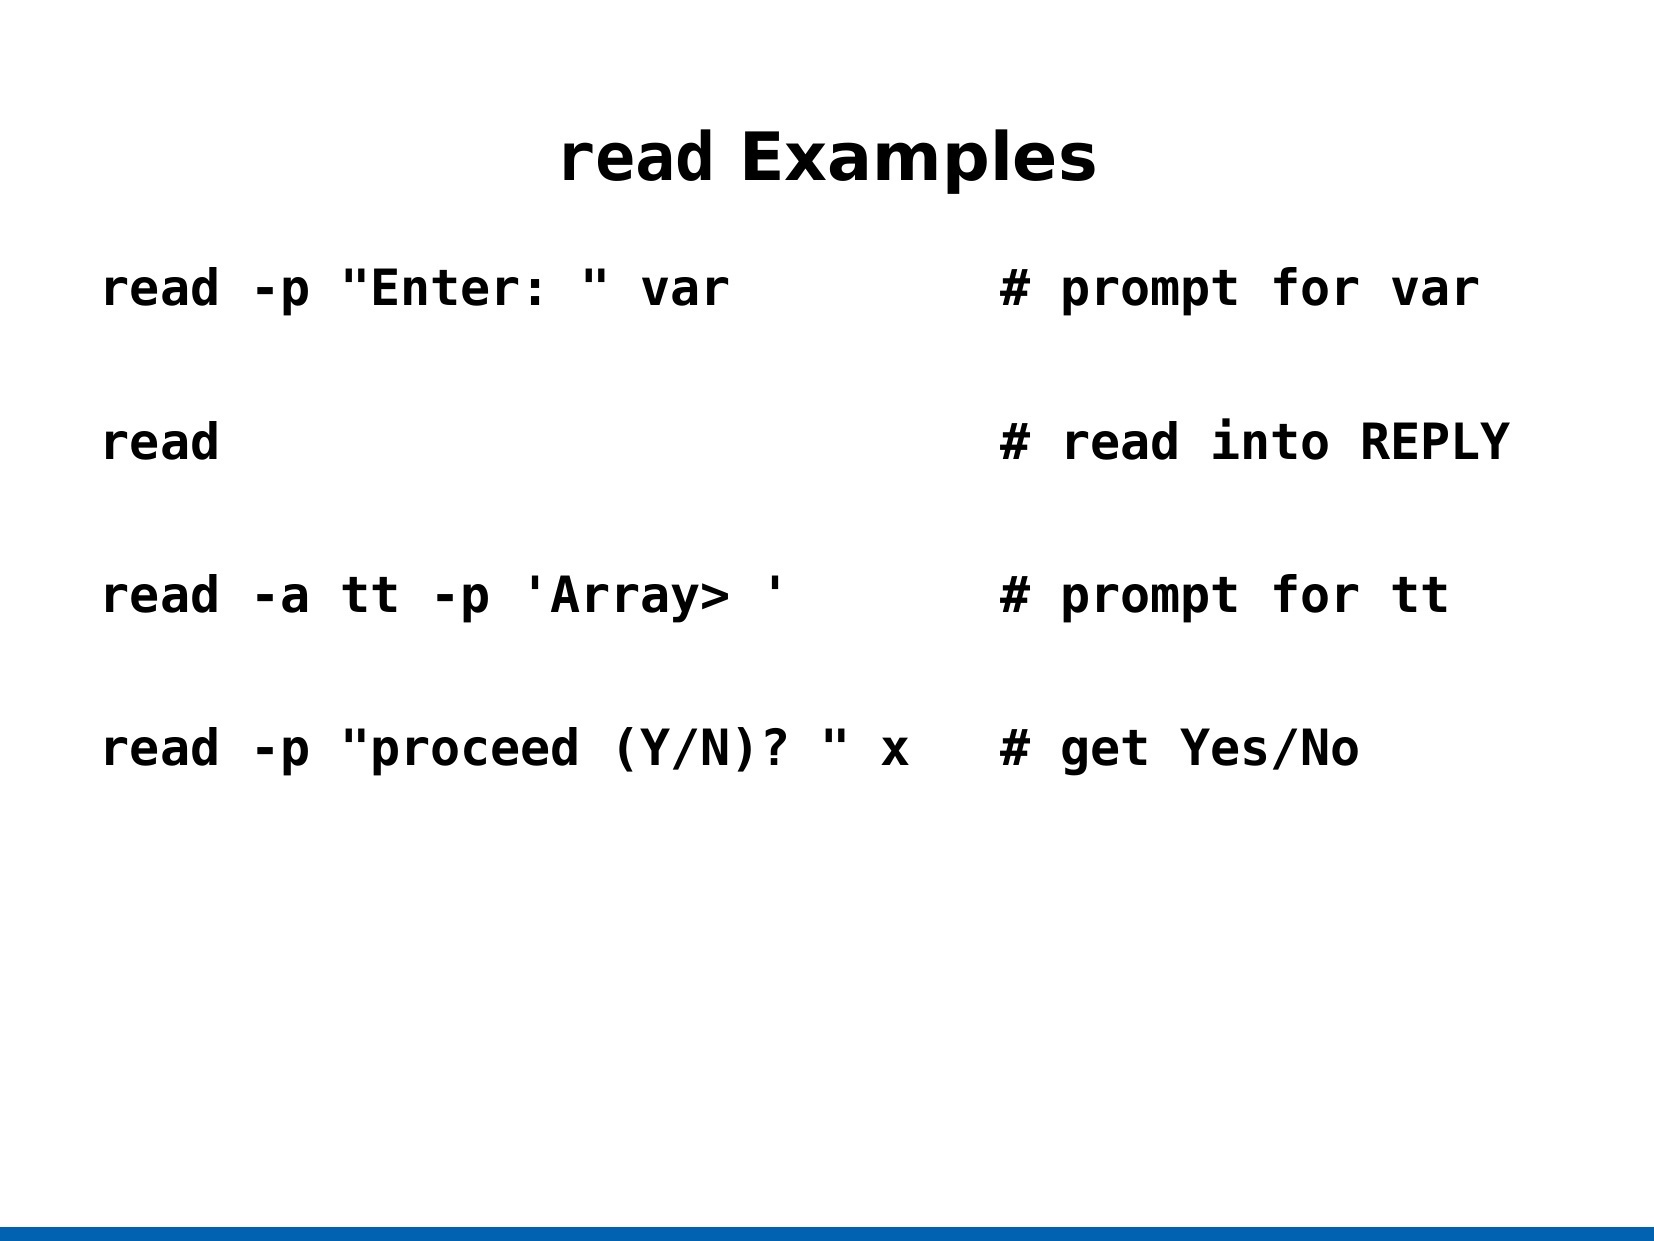

# read Examples
read -p "Enter: " var # prompt for var
read # read into REPLY
read -a tt -p 'Array> ' # prompt for tt
read -p "proceed (Y/N)? " x # get Yes/No